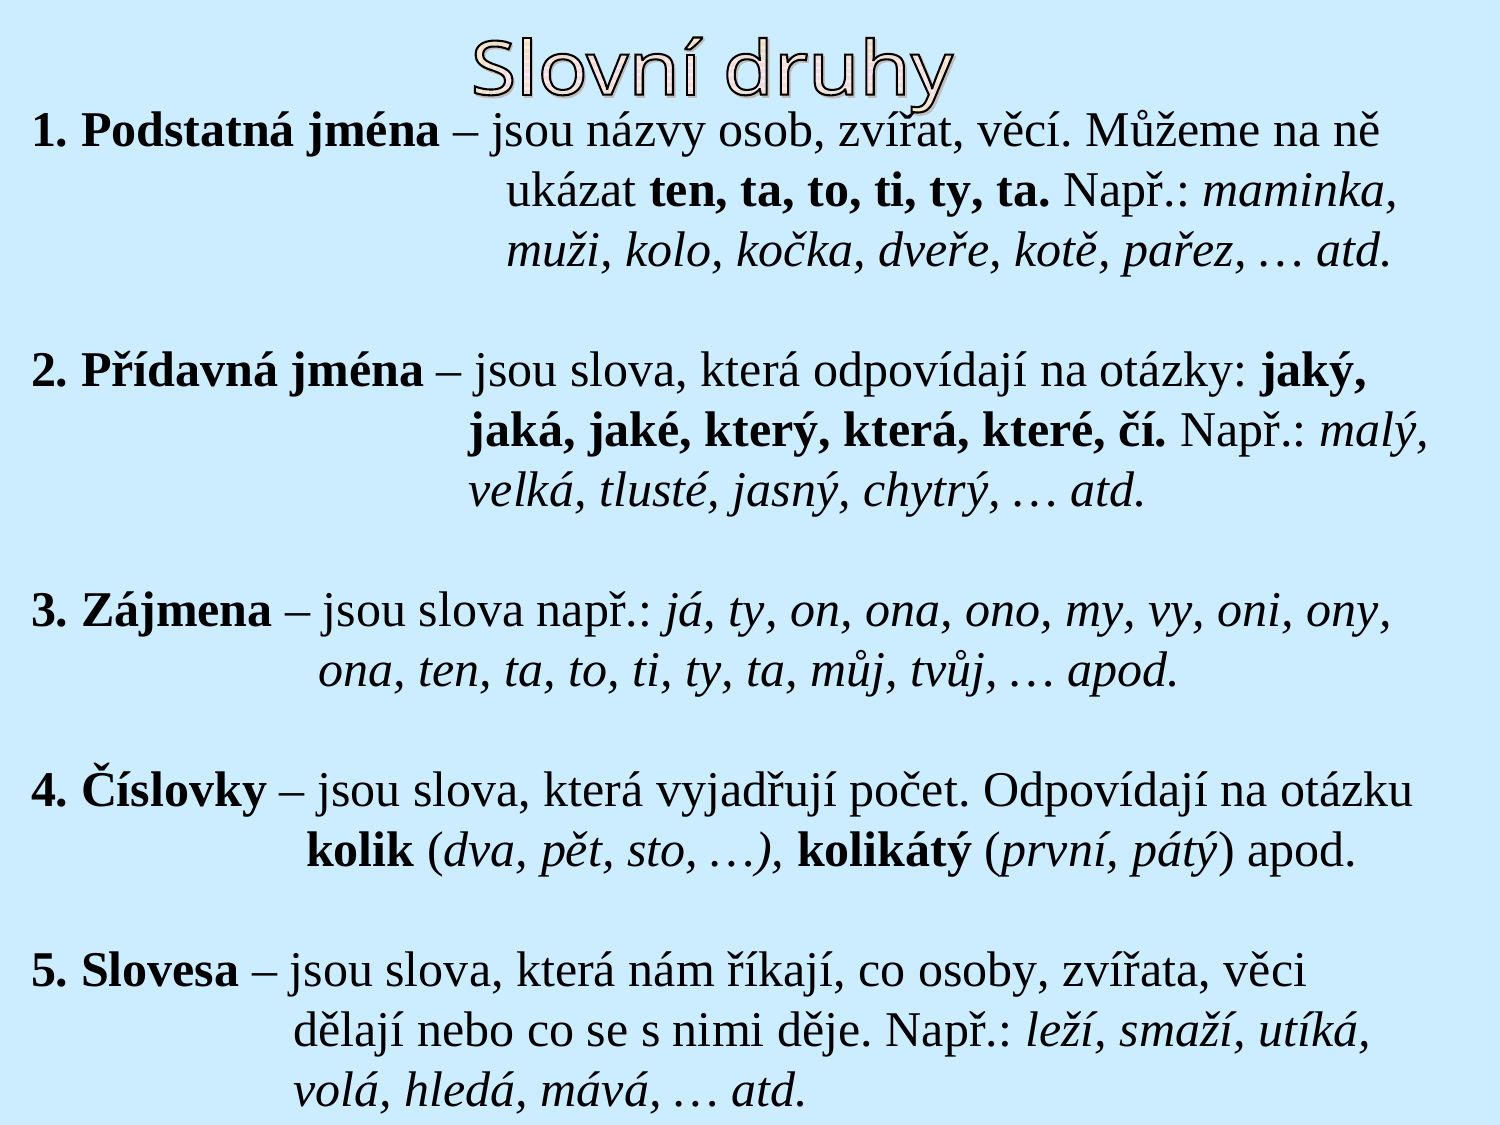

Slovní druhy
1. Podstatná jména – jsou názvy osob, zvířat, věcí. Můžeme na ně
 ukázat ten, ta, to, ti, ty, ta. Např.: maminka,
 muži, kolo, kočka, dveře, kotě, pařez, … atd.
2. Přídavná jména – jsou slova, která odpovídají na otázky: jaký,
 jaká, jaké, který, která, které, čí. Např.: malý,
 velká, tlusté, jasný, chytrý, … atd.
3. Zájmena – jsou slova např.: já, ty, on, ona, ono, my, vy, oni, ony,
 ona, ten, ta, to, ti, ty, ta, můj, tvůj, … apod.
4. Číslovky – jsou slova, která vyjadřují počet. Odpovídají na otázku
 kolik (dva, pět, sto, …), kolikátý (první, pátý) apod.
5. Slovesa – jsou slova, která nám říkají, co osoby, zvířata, věci
 dělají nebo co se s nimi děje. Např.: leží, smaží, utíká,
 volá, hledá, mává, … atd.